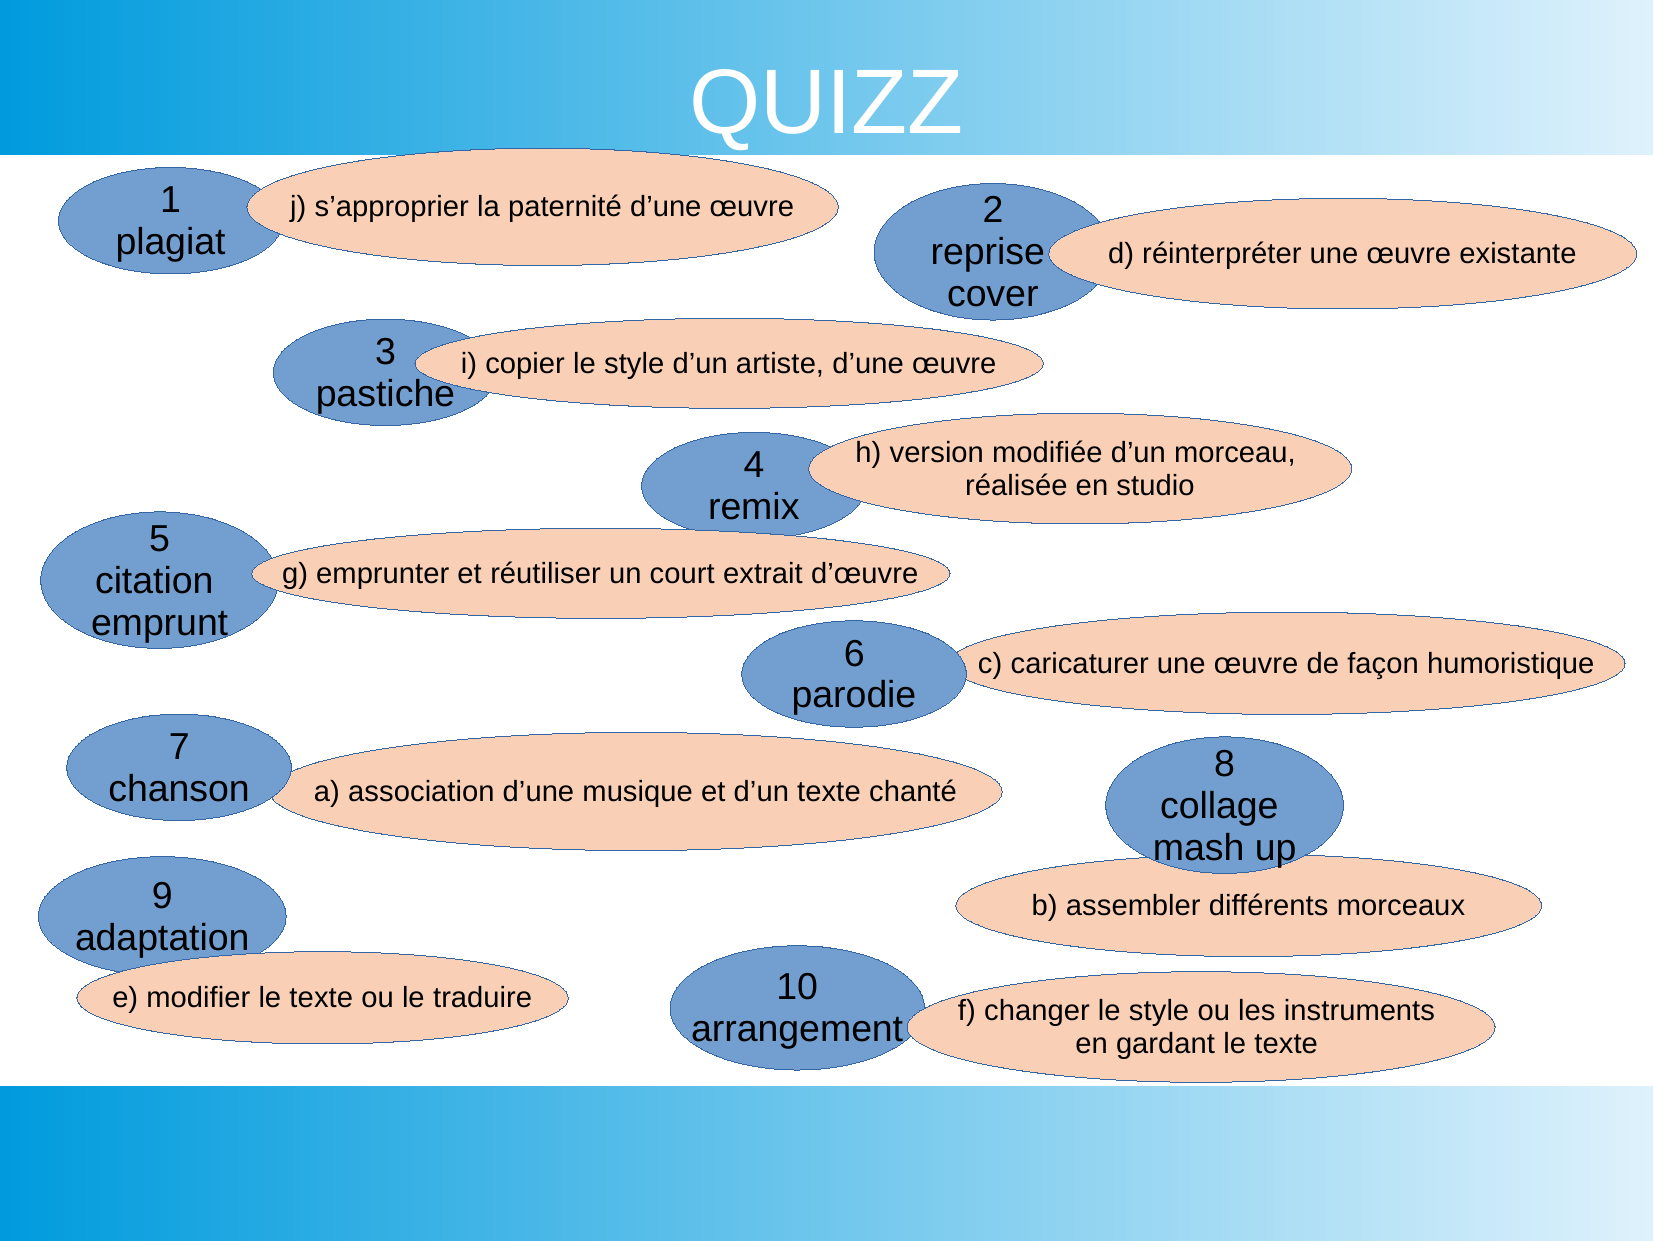

# QUIZZ
j) s’approprier la paternité d’une œuvre
1
plagiat
2
reprise
cover
d) réinterpréter une œuvre existante
i) copier le style d’un artiste, d’une œuvre
3
pastiche
h) version modifiée d’un morceau,
réalisée en studio
4
remix
5
citation
emprunt
g) emprunter et réutiliser un court extrait d’œuvre
c) caricaturer une œuvre de façon humoristique
6
parodie
7
chanson
a) association d’une musique et d’un texte chanté
8
collage
mash up
b) assembler différents morceaux
9
adaptation
10
arrangement
e) modifier le texte ou le traduire
f) changer le style ou les instruments
en gardant le texte